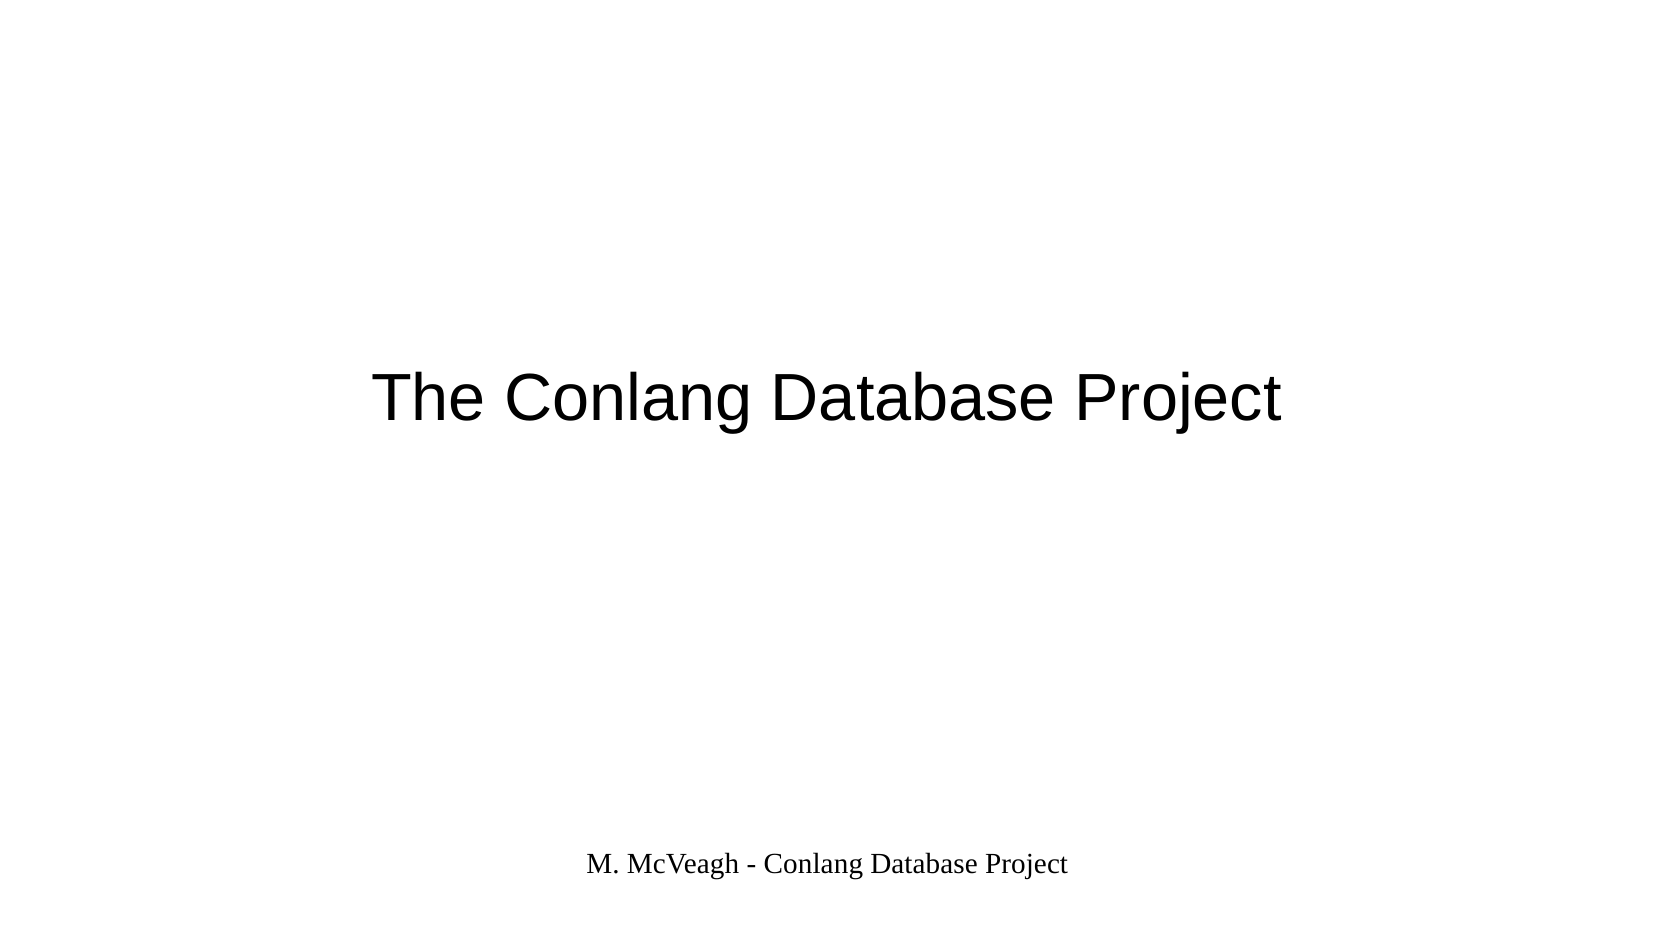

# The Conlang Database Project
M. McVeagh - Conlang Database Project